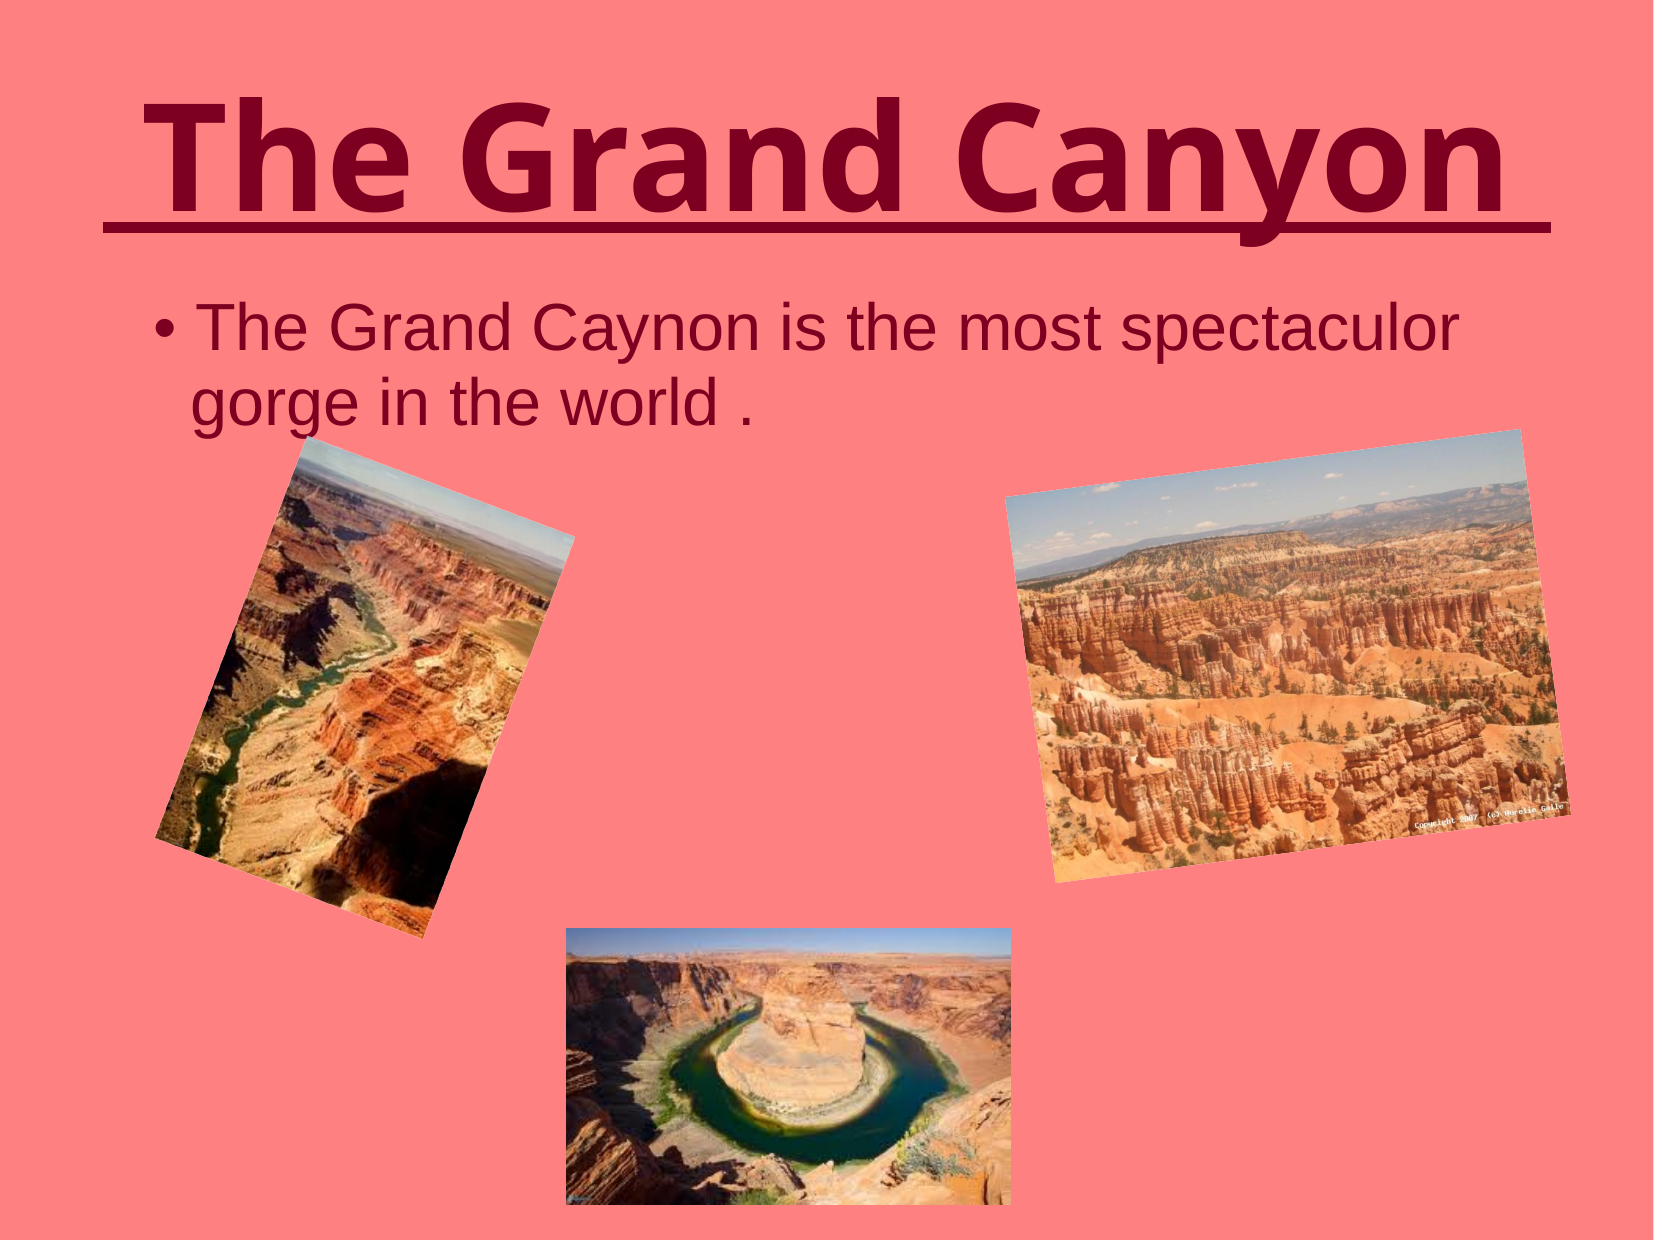

# The Grand Canyon
• The Grand Caynon is the most spectaculor gorge in the world .